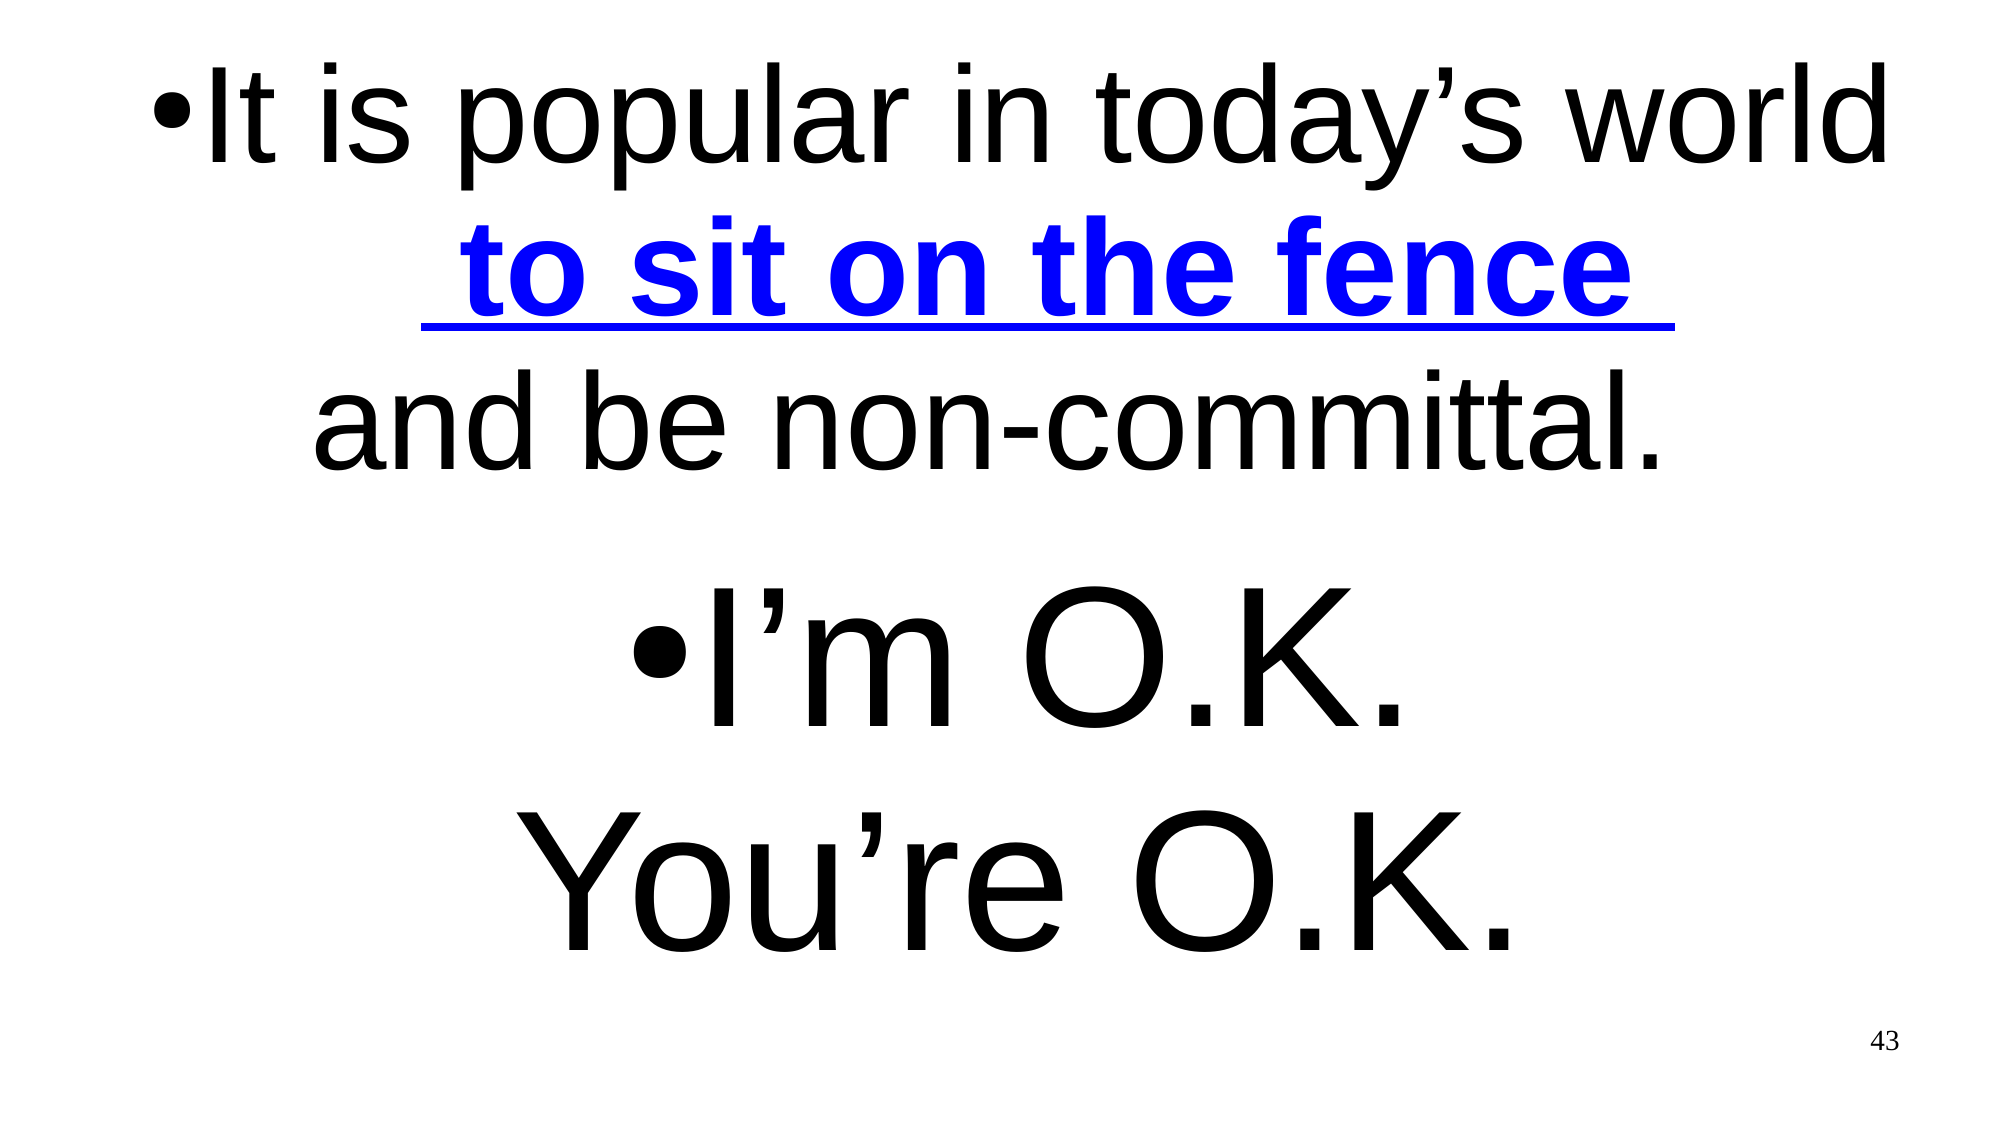

# It is popular in today’s world to sit on the fence and be non-committal.
I’m O.K.
You’re O.K.
43